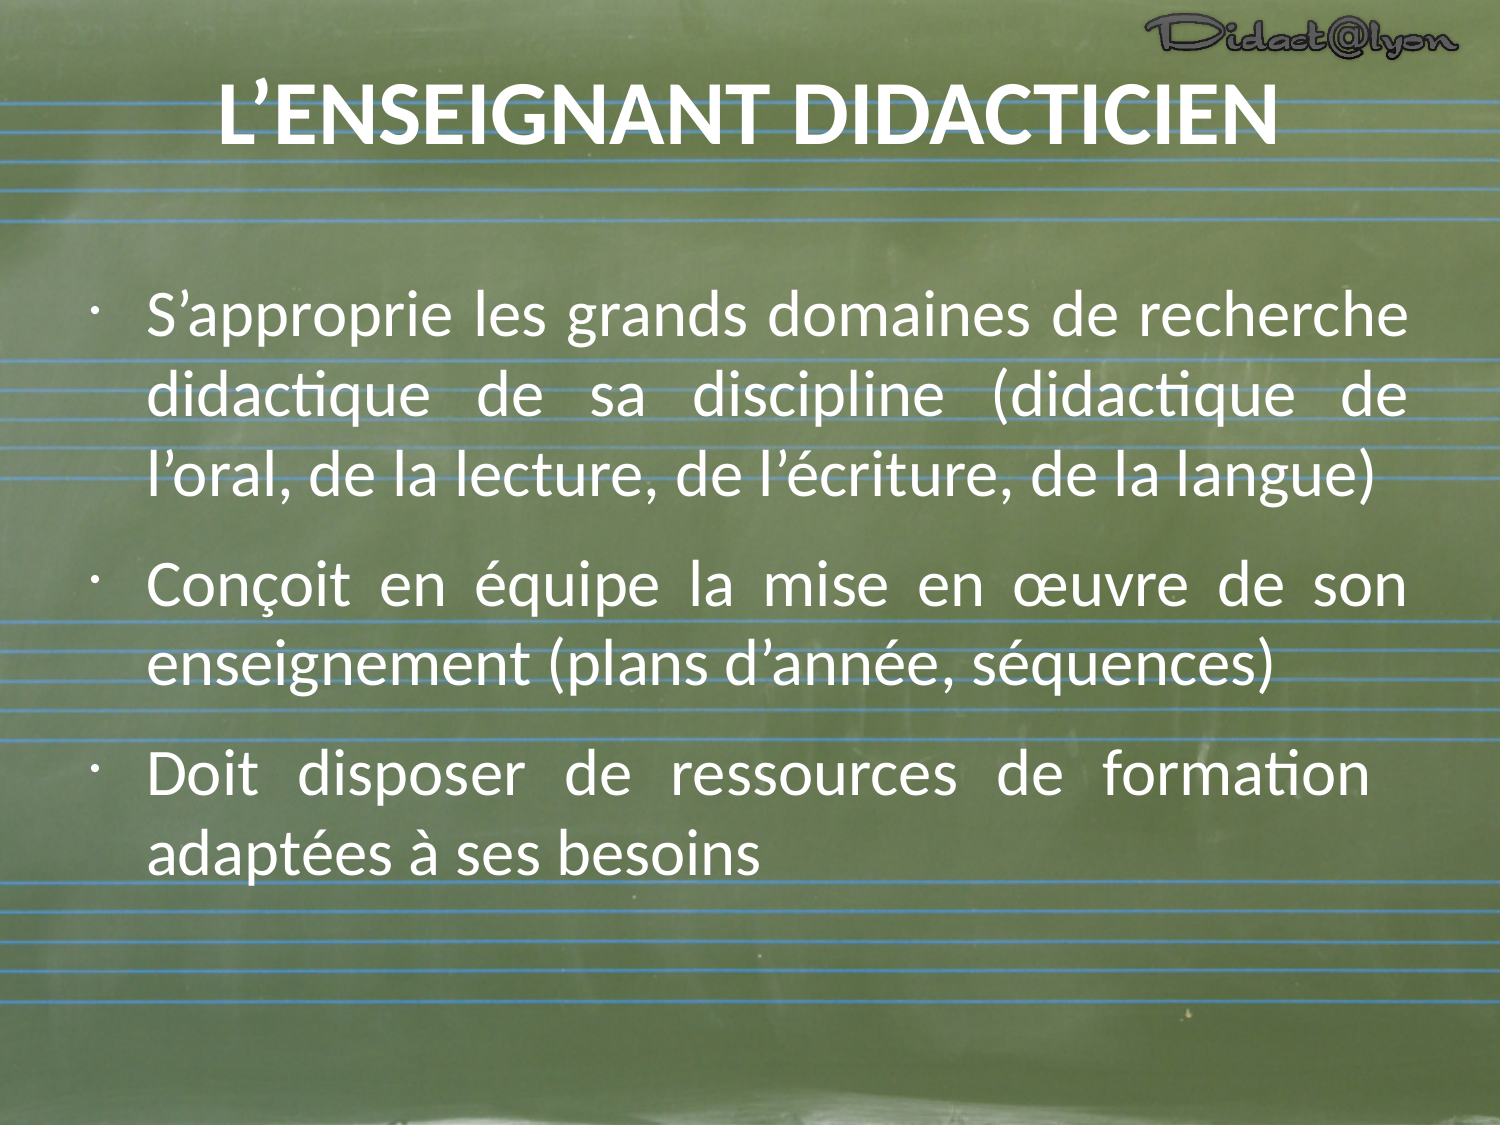

# L’ENSEIGNANT DIDACTICIEN
S’approprie les grands domaines de recherche didactique de sa discipline (didactique de l’oral, de la lecture, de l’écriture, de la langue)
Conçoit en équipe la mise en œuvre de son enseignement (plans d’année, séquences)
Doit disposer de ressources de formation adaptées à ses besoins